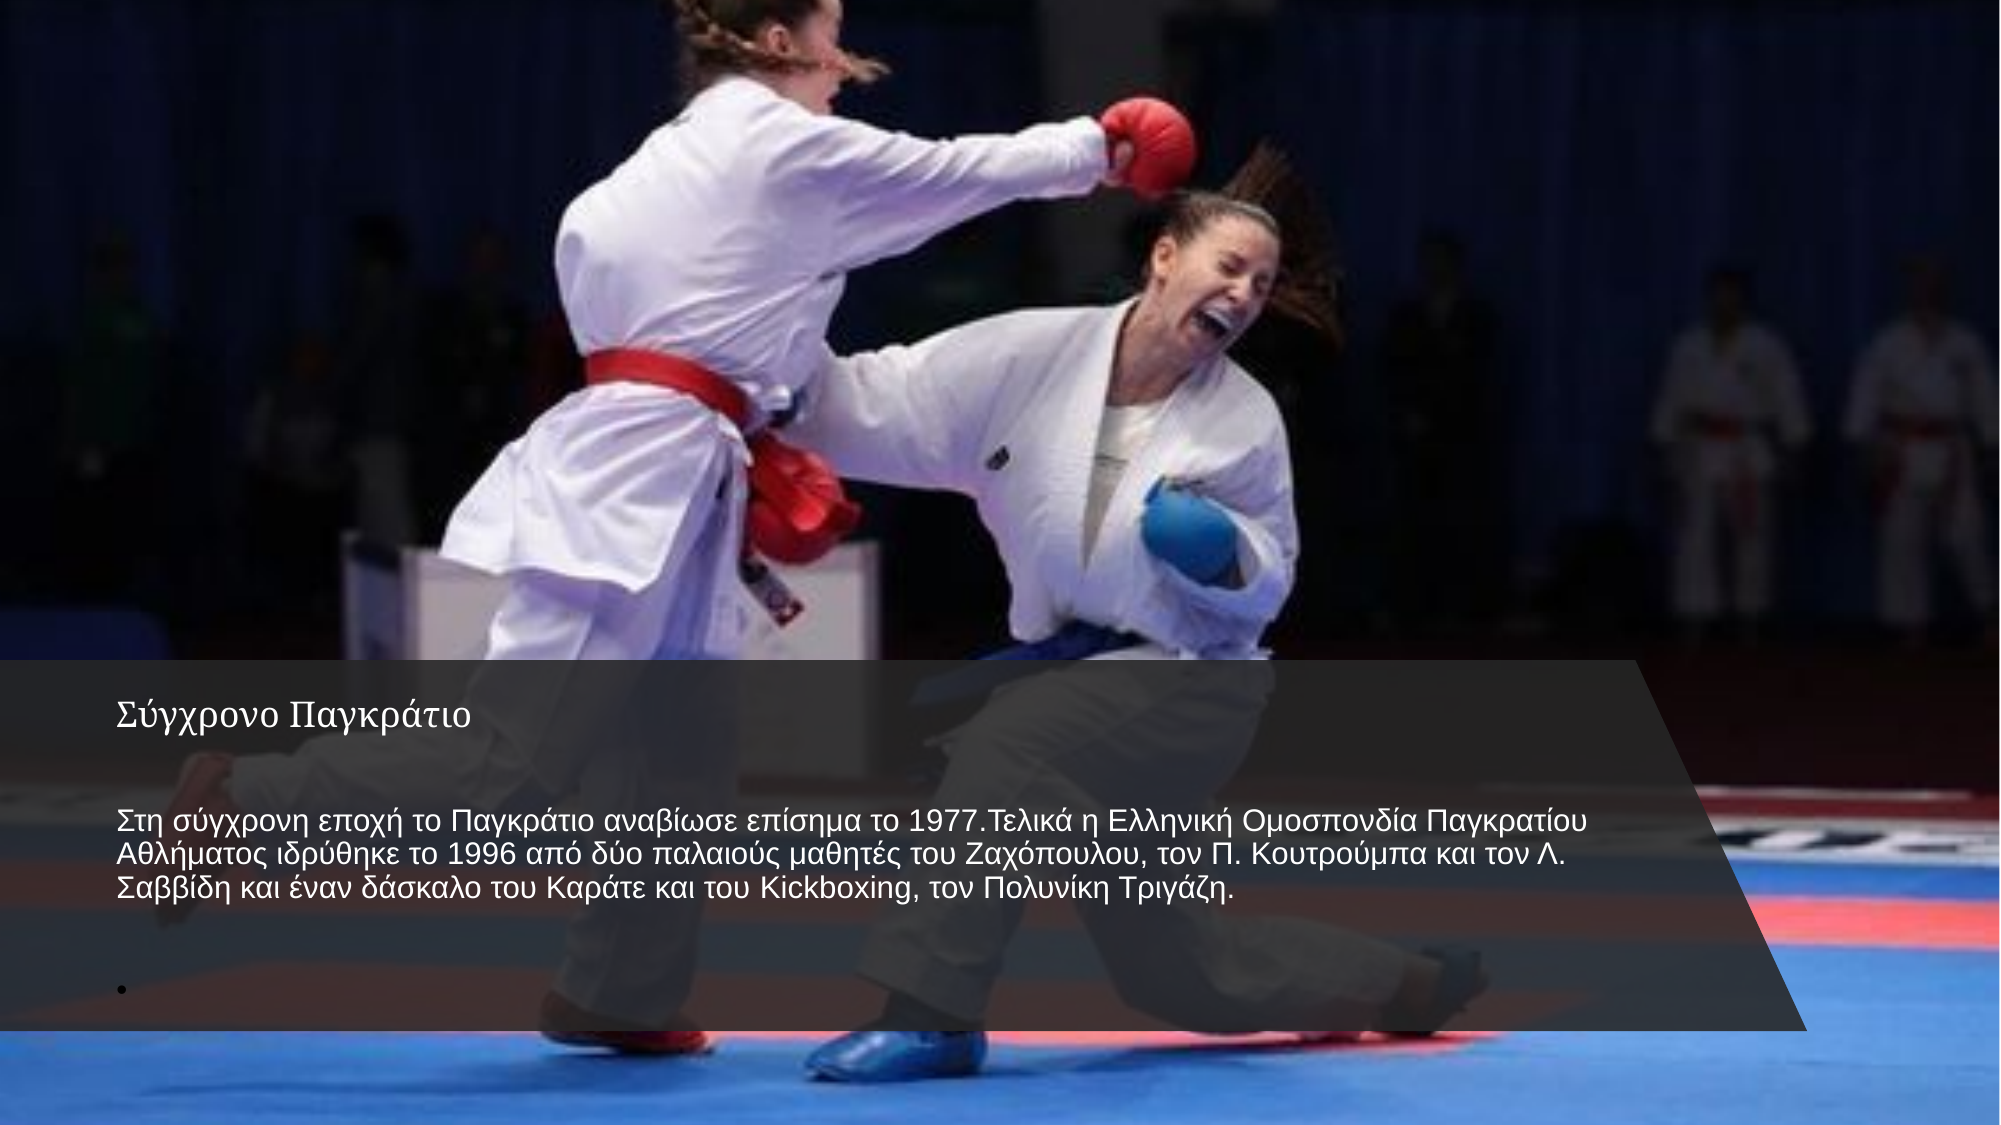

# Σύγχρονο Παγκράτιο
Στη σύγχρονη εποχή το Παγκράτιο αναβίωσε επίσημα το 1977.Τελικά η Ελληνική Ομοσπονδία Παγκρατίου Αθλήματος ιδρύθηκε το 1996 από δύο παλαιούς μαθητές του Ζαχόπουλου, τον Π. Κουτρούμπα και τον Λ. Σαββίδη και έναν δάσκαλο του Καράτε και του Kickboxing, τον Πολυνίκη Τριγάζη.